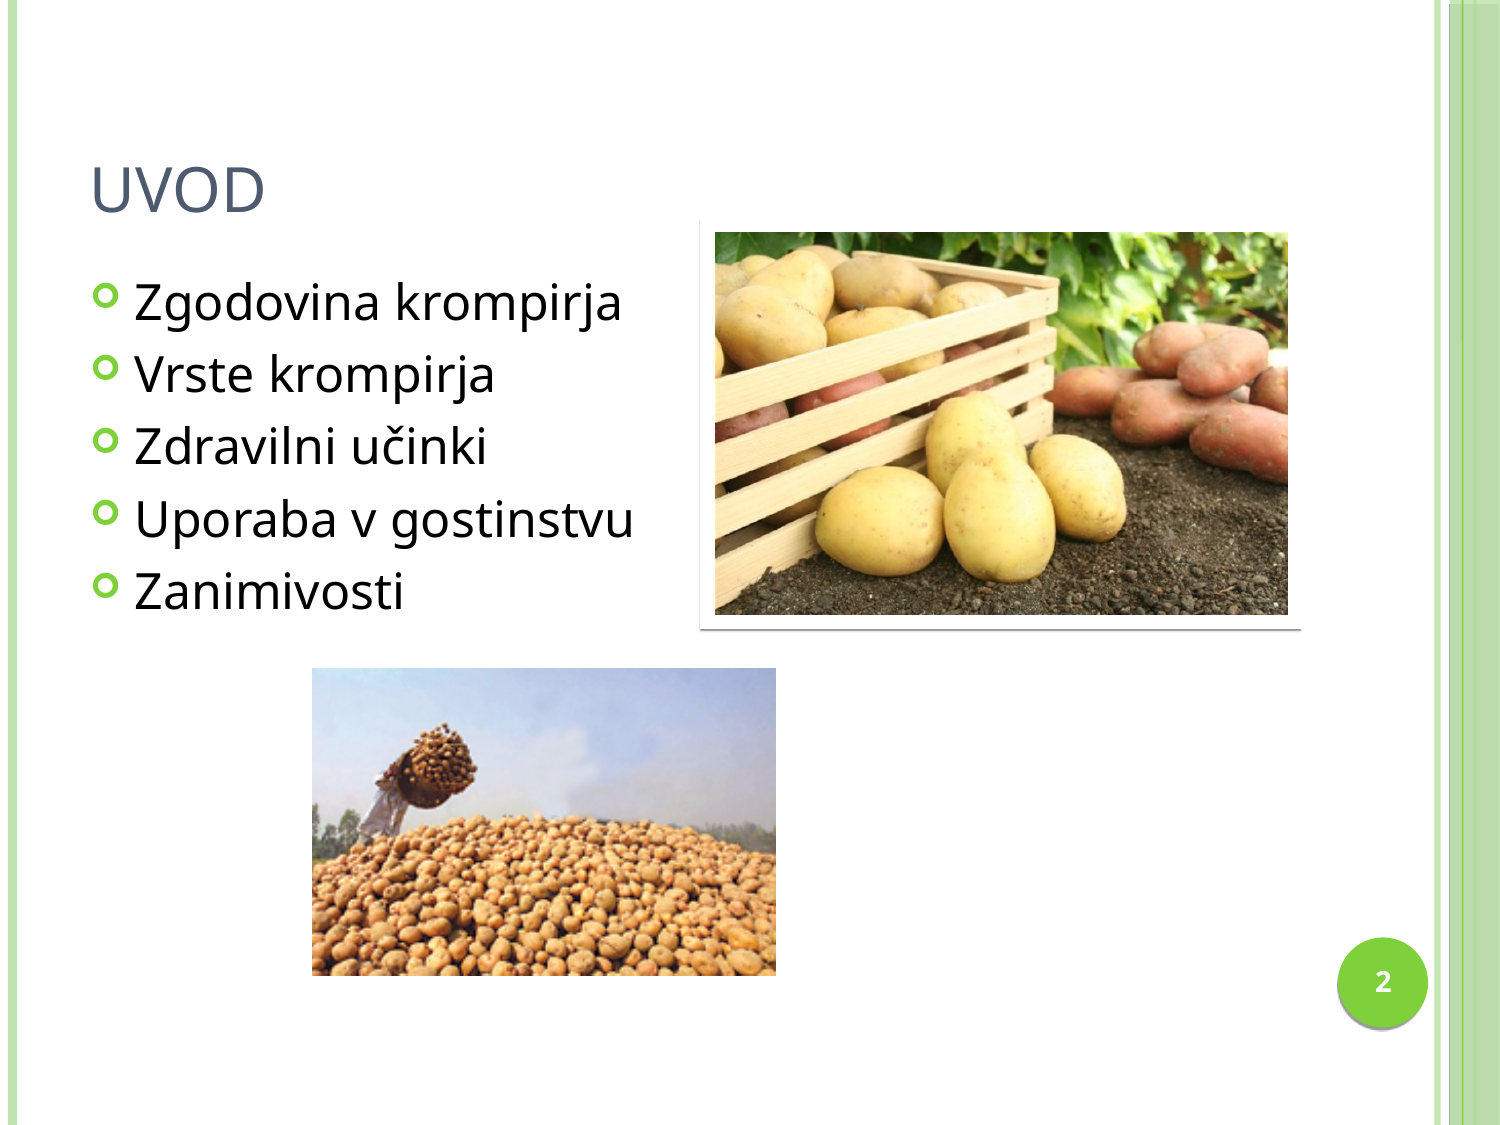

# Uvod
Zgodovina krompirja
Vrste krompirja
Zdravilni učinki
Uporaba v gostinstvu
Zanimivosti